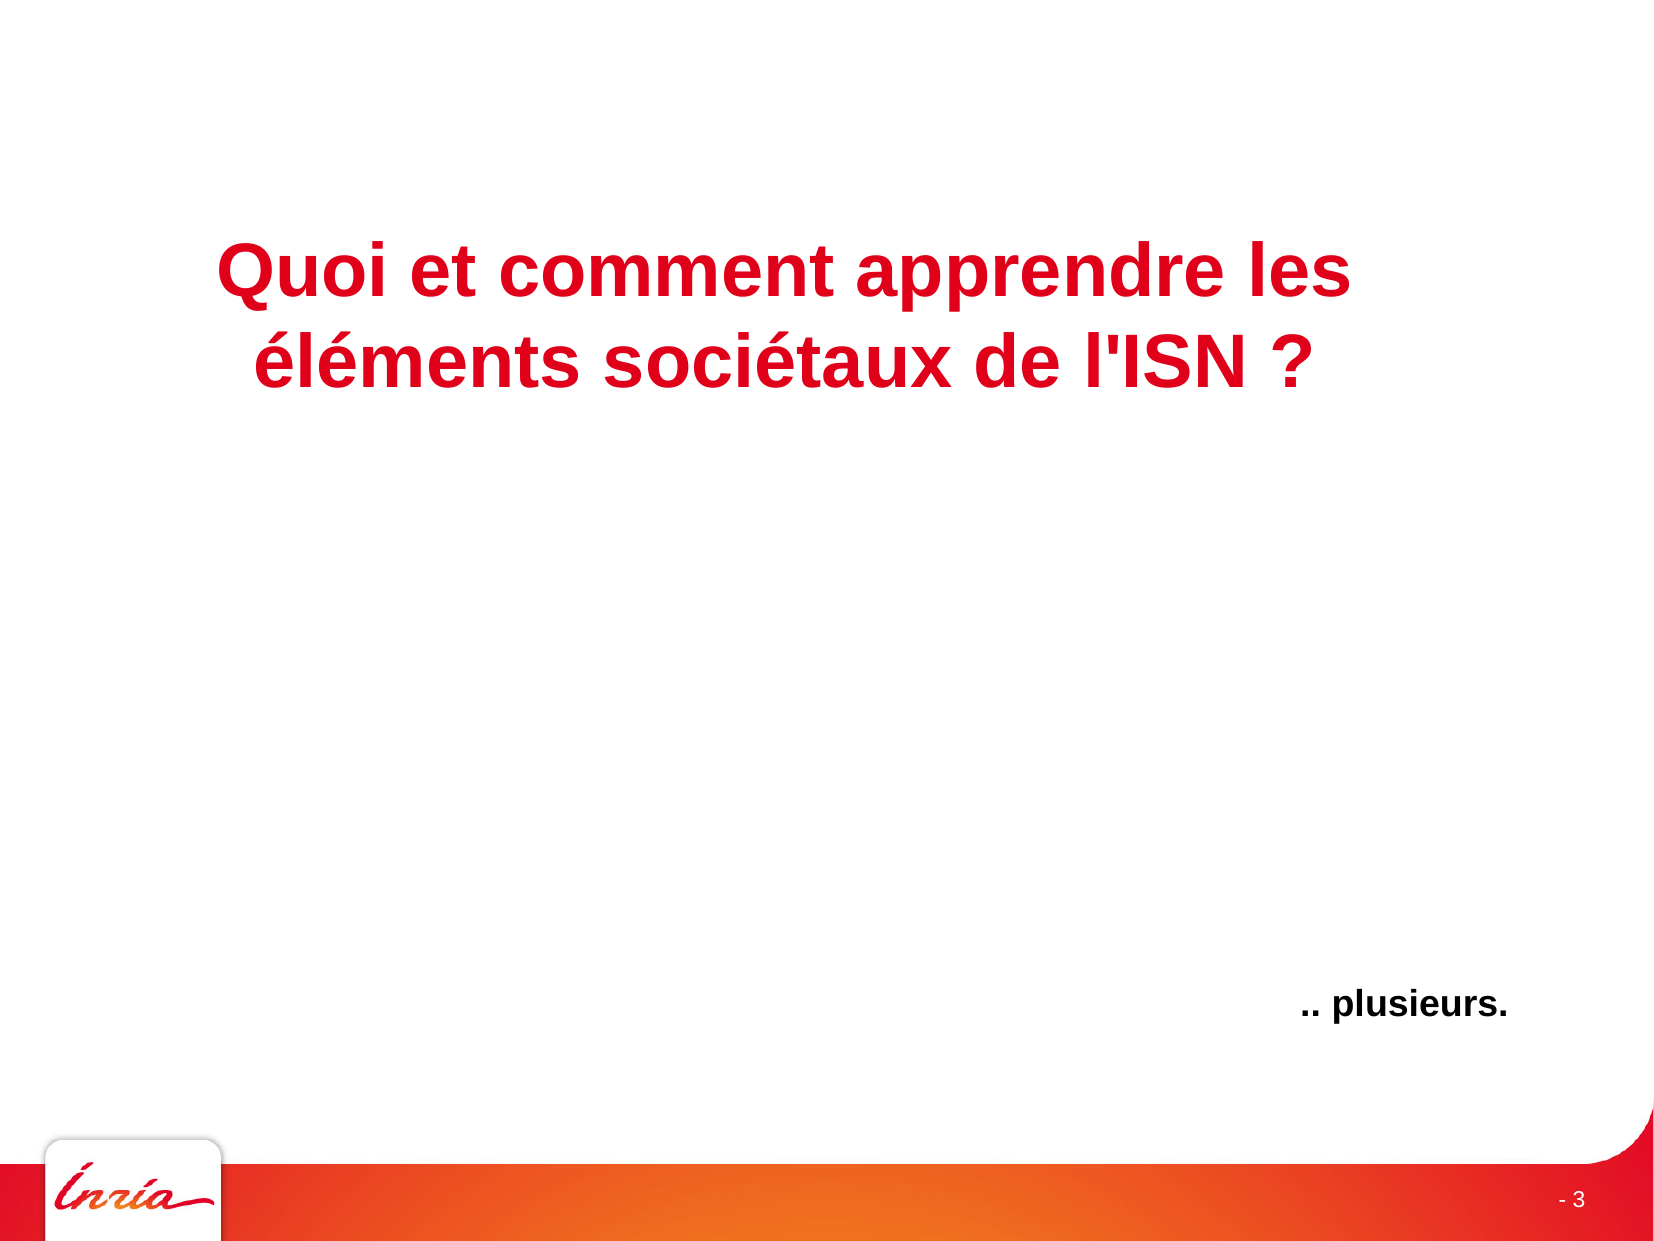

# Quoi et comment apprendre les éléments sociétaux de l'ISN ?
 .. plusieurs.